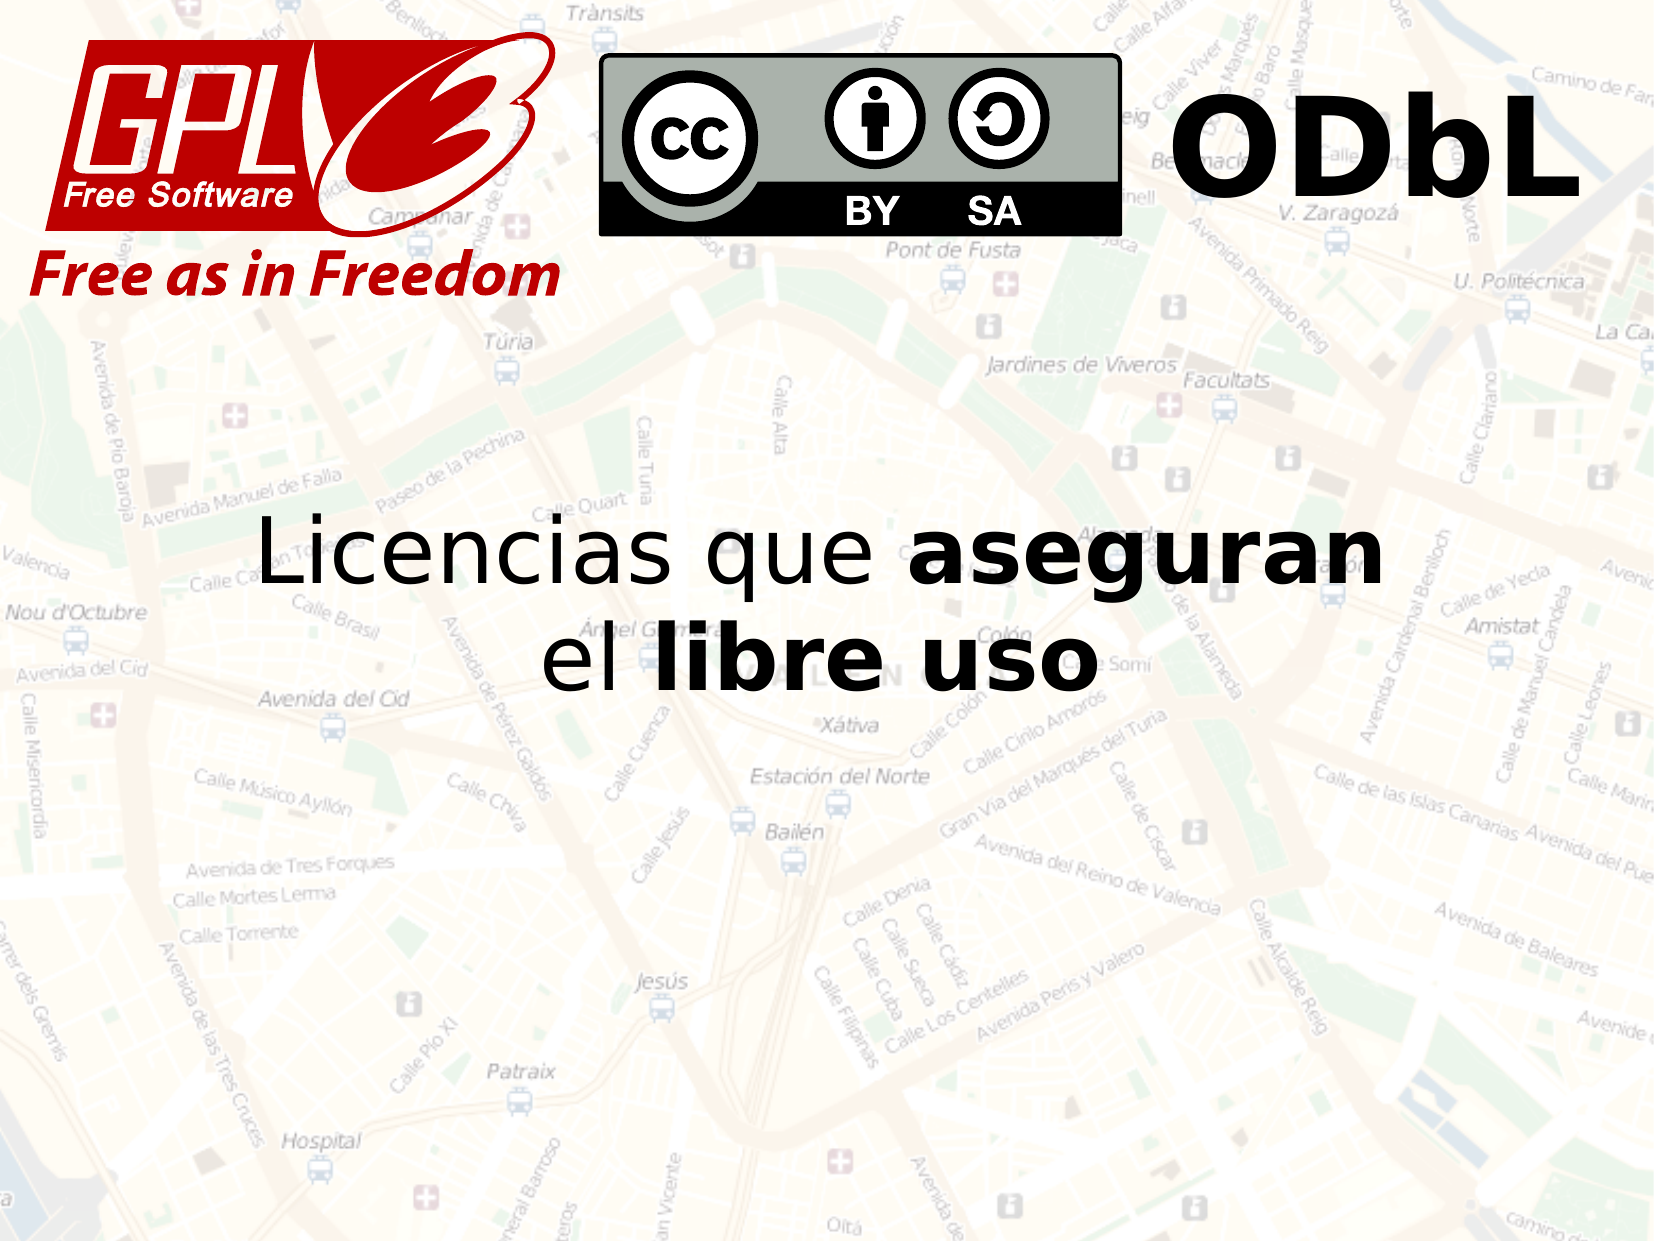

ODbL
# Licencias que aseguran el libre uso